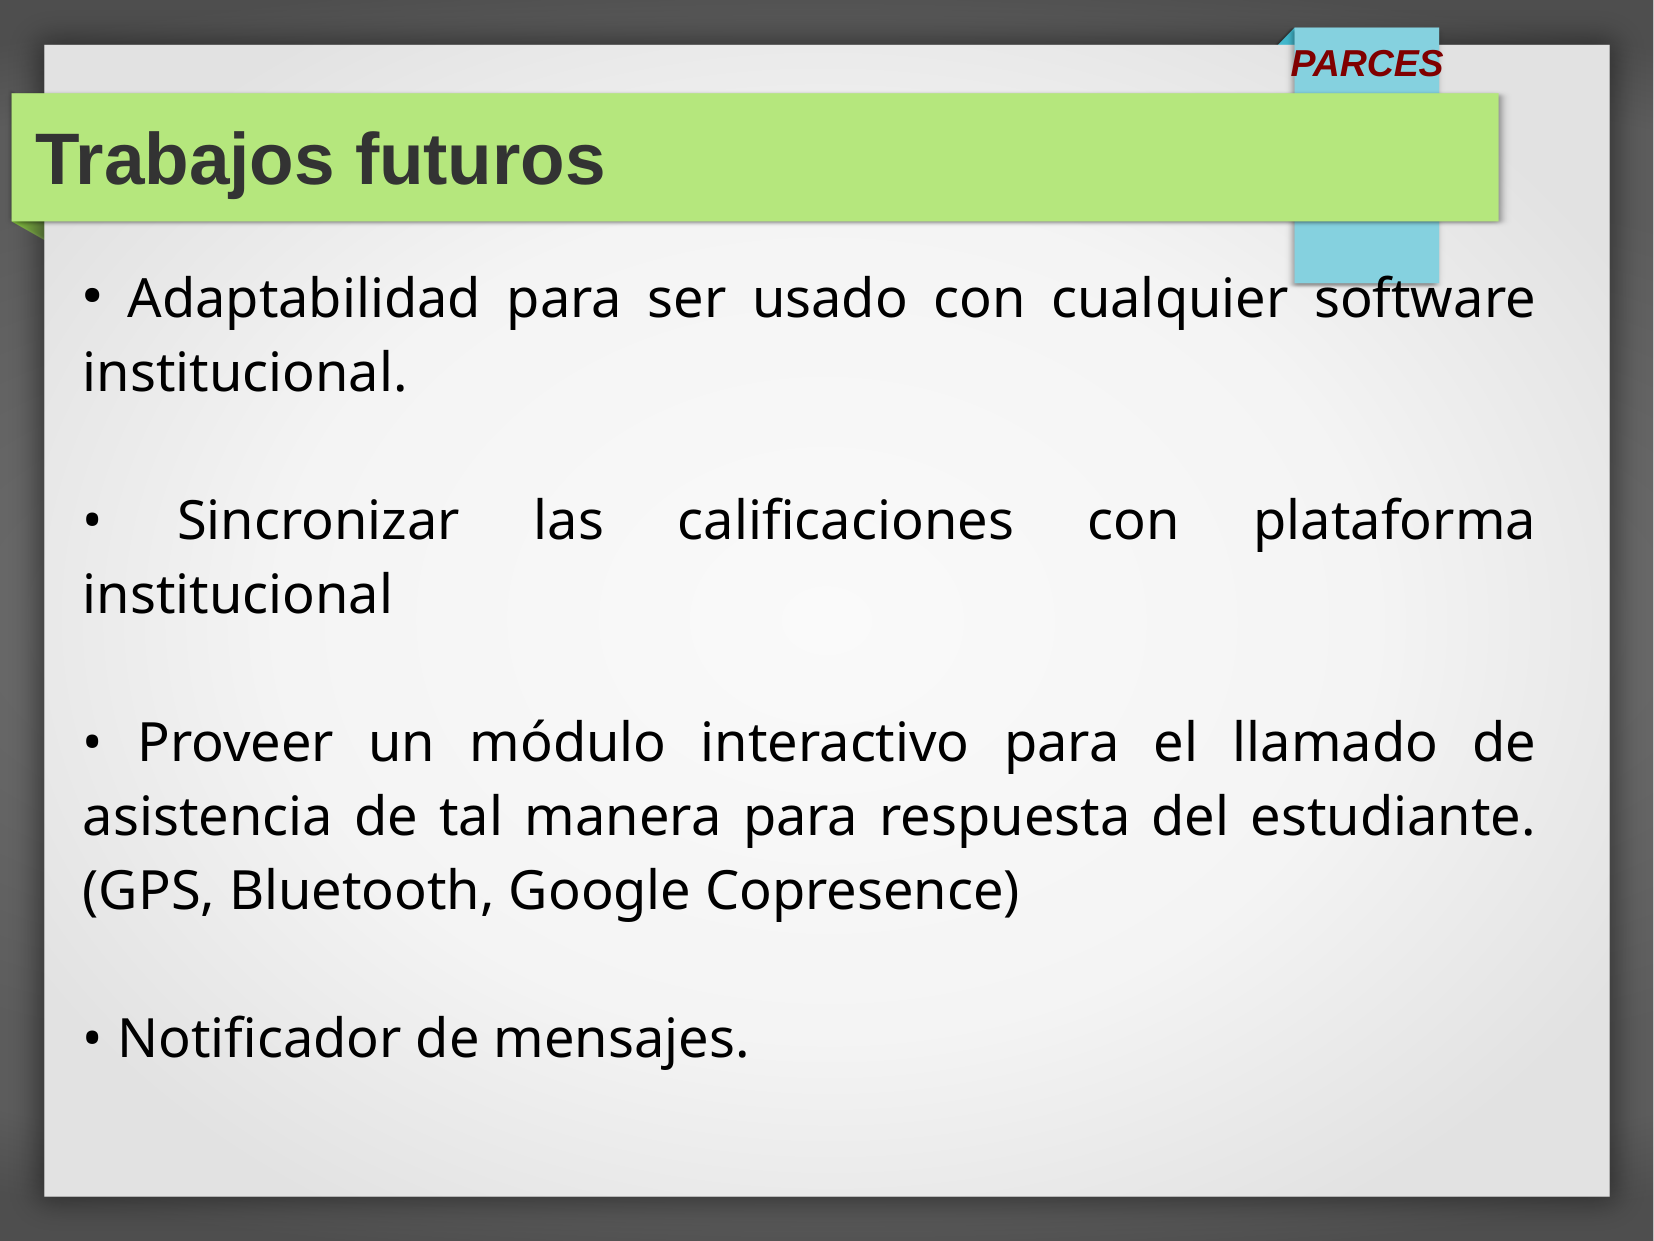

PARCES
# Trabajos futuros
 Adaptabilidad para ser usado con cualquier software institucional.
• Sincronizar las calificaciones con plataforma institucional
• Proveer un módulo interactivo para el llamado de asistencia de tal manera para respuesta del estudiante. (GPS, Bluetooth, Google Copresence)
• Notificador de mensajes.